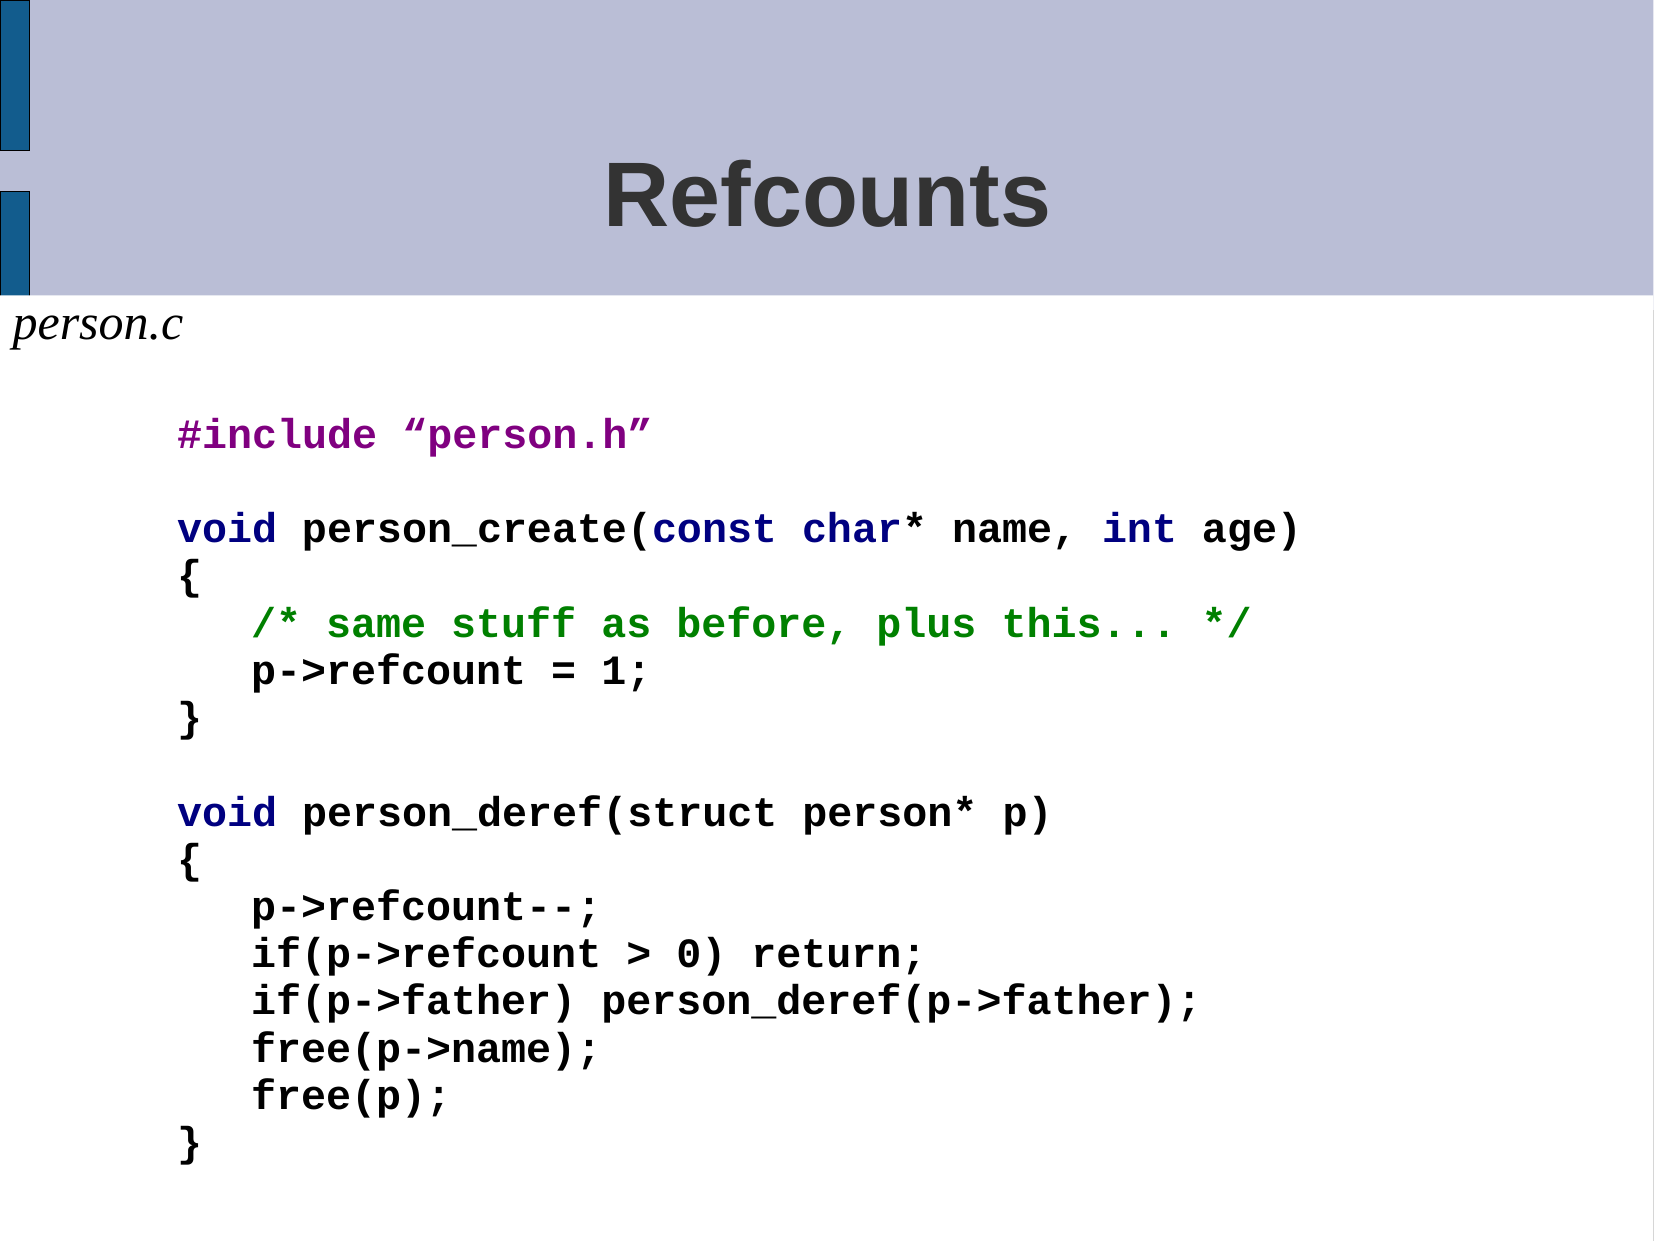

# Refcounts
#include “person.h”
void person_create(const char* name, int age)
{
	/* same stuff as before, plus this... */
	p->refcount = 1;
}
void person_deref(struct person* p)
{
	p->refcount--;
	if(p->refcount > 0) return;
	if(p->father) person_deref(p->father);
	free(p->name);
	free(p);
}
 person.c